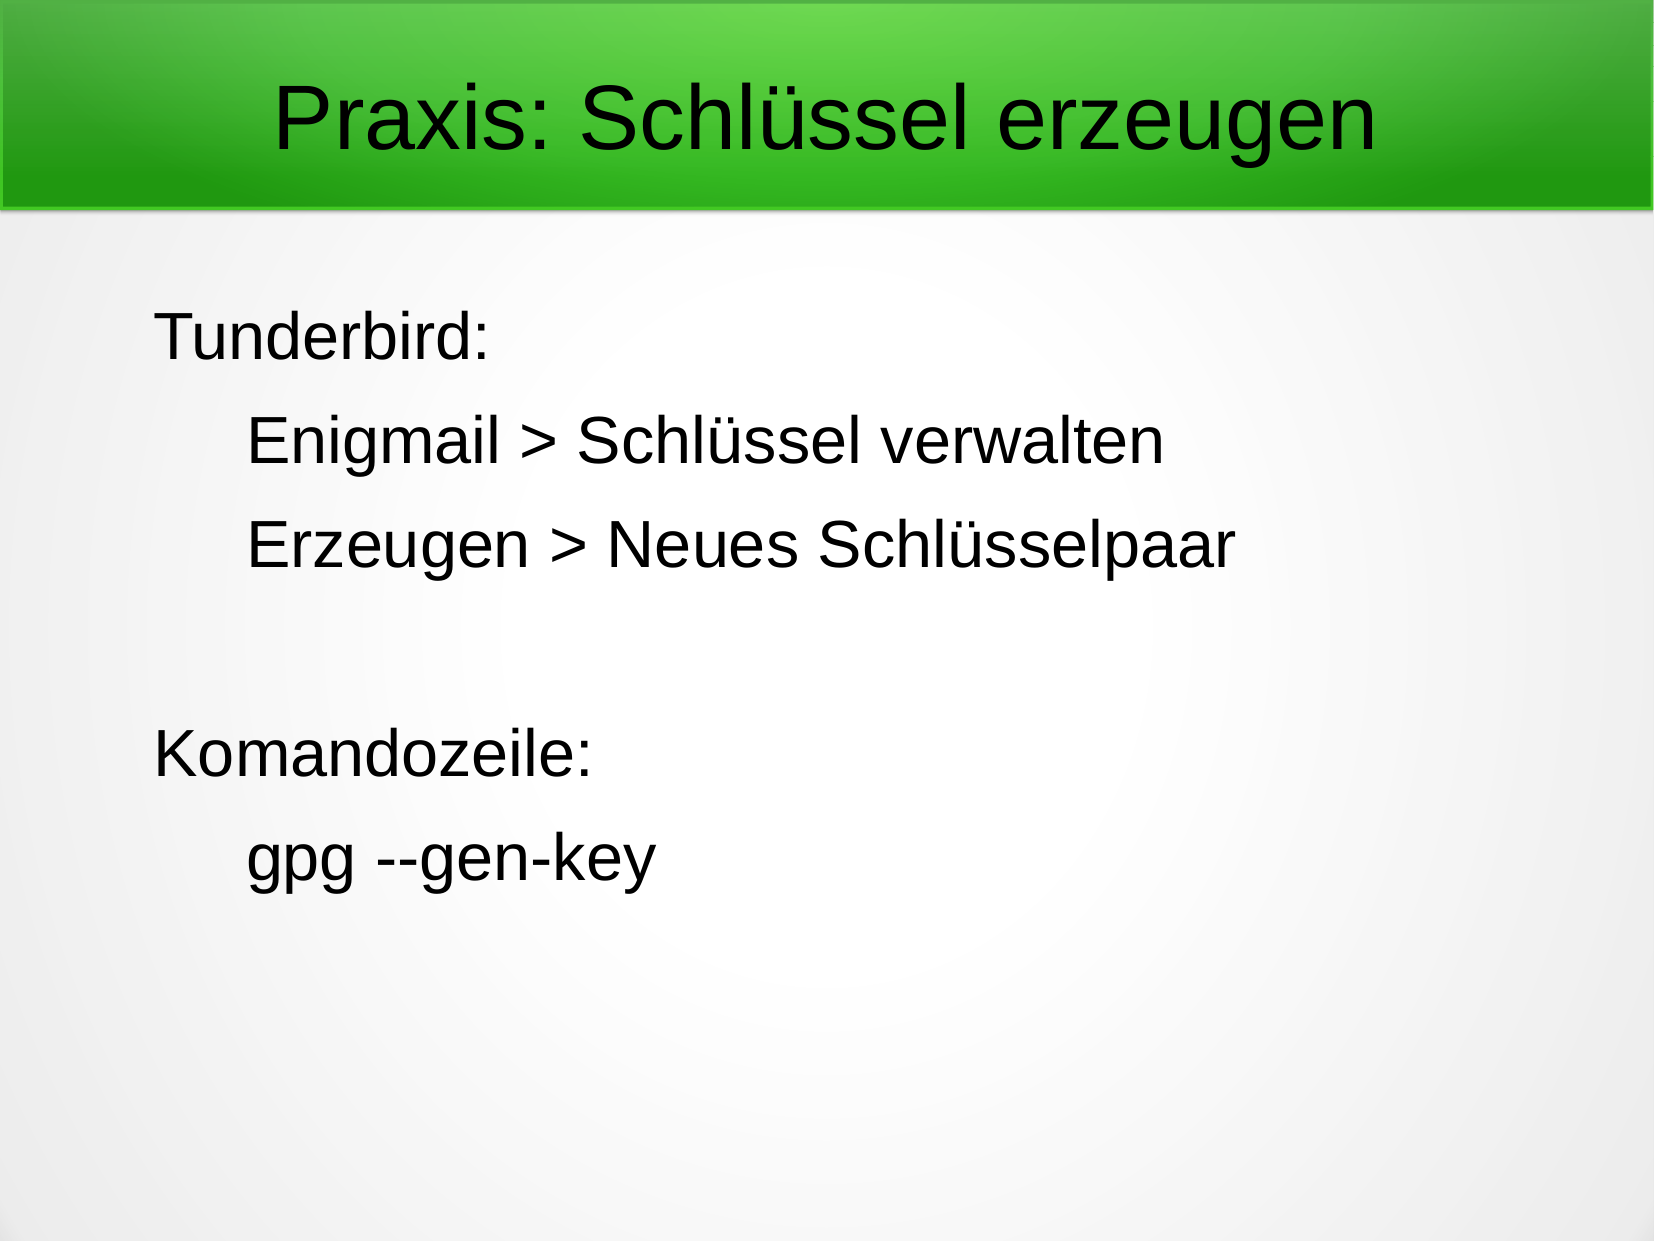

# Praxis: Schlüssel erzeugen
Tunderbird:
 Enigmail > Schlüssel verwalten
 Erzeugen > Neues Schlüsselpaar
Komandozeile:
 gpg --gen-key